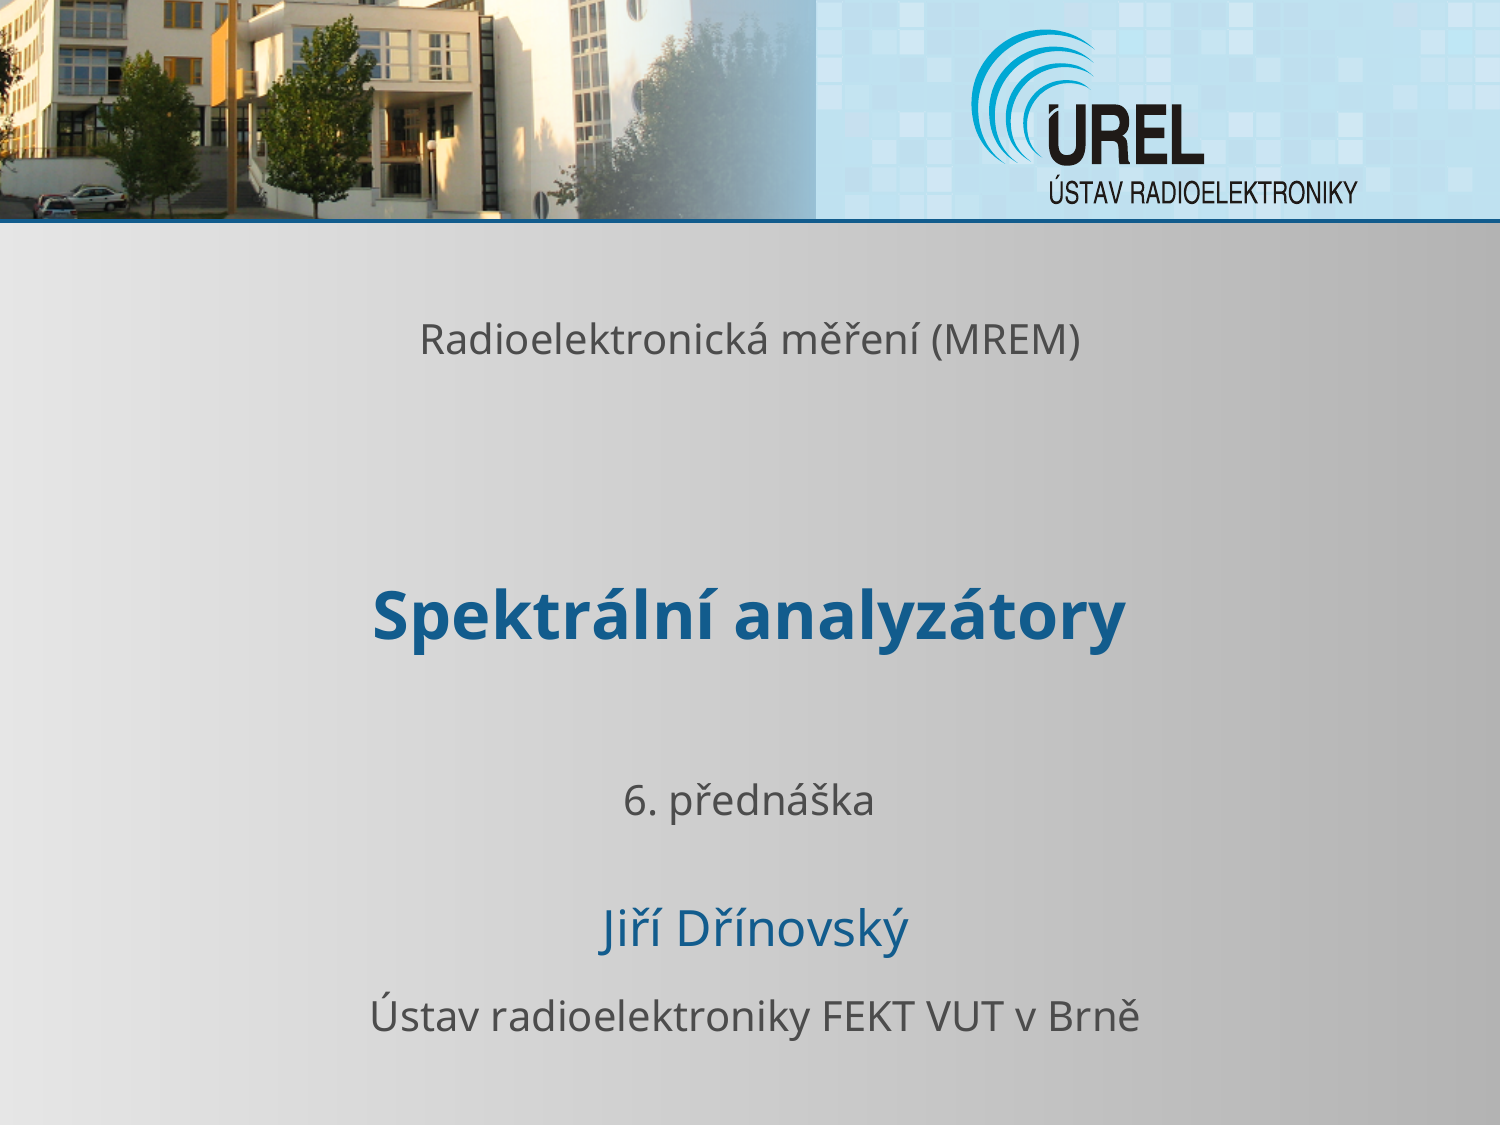

Radioelektronická měření (MREM)
Spektrální analyzátory
6. přednáška
Jiří Dřínovský
Ústav radioelektroniky FEKT VUT v Brně